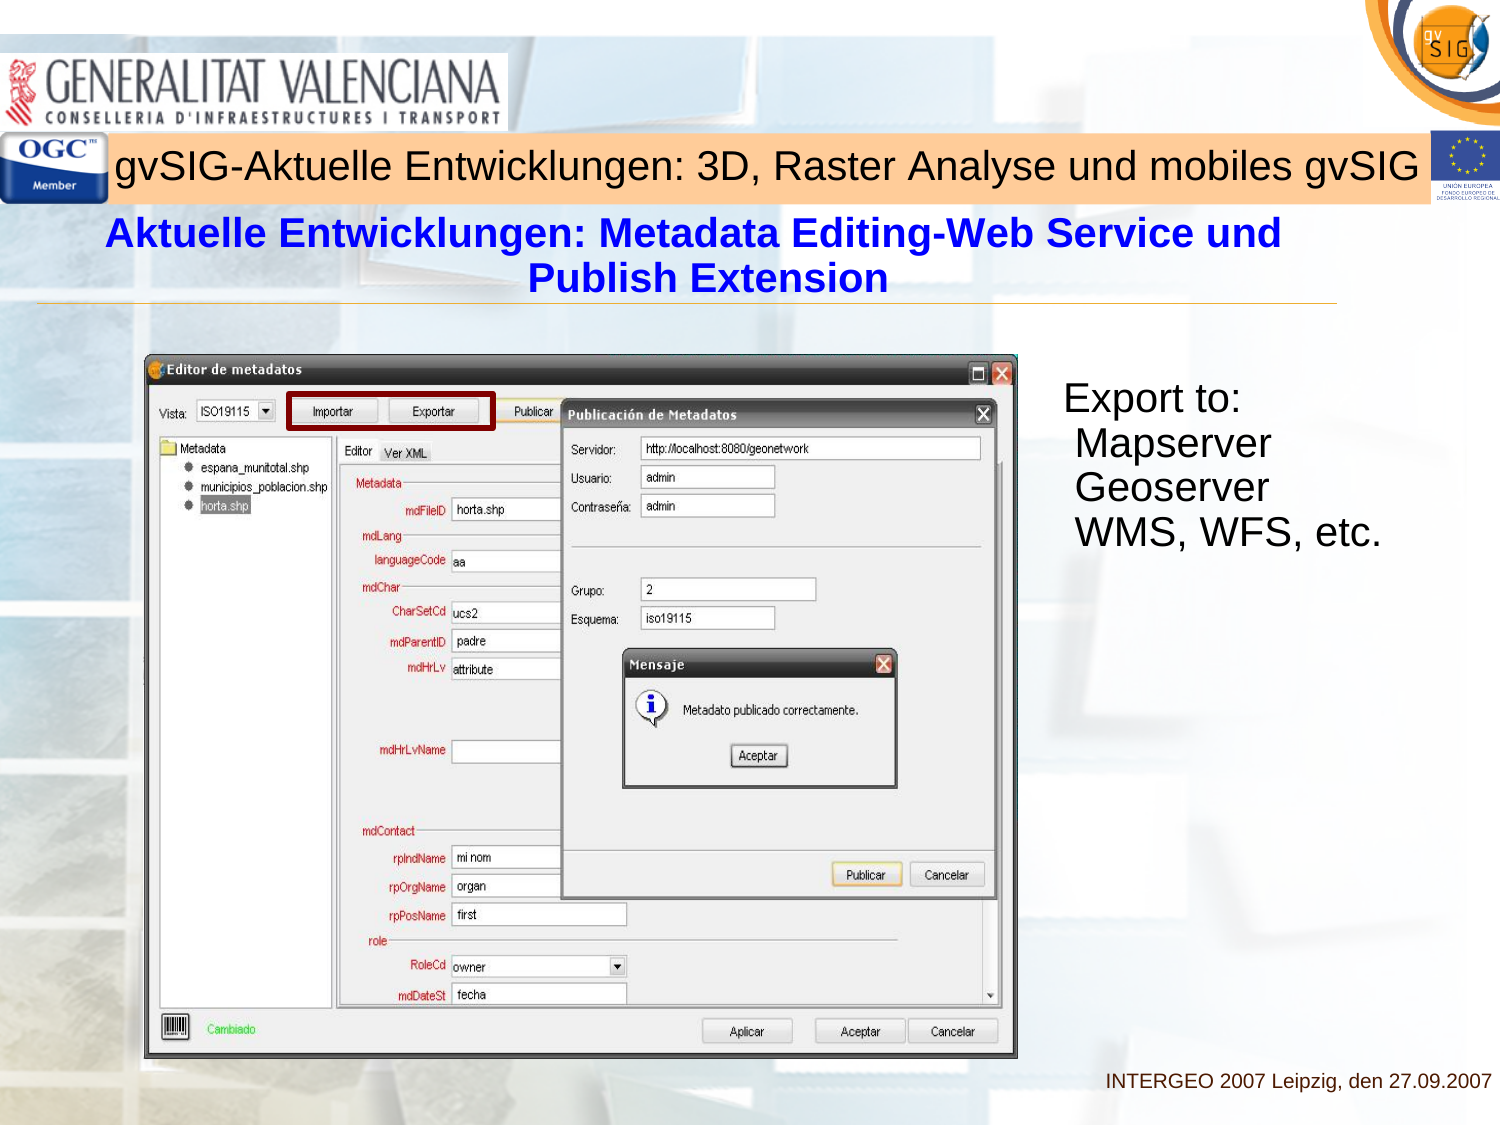

gvSIG-Aktuelle Entwicklungen: 3D, Raster Analyse und mobiles gvSIG
Aktuelle Entwicklungen: Metadata Editing-Web Service und Publish Extension
Export to:
 Mapserver
 Geoserver
 WMS, WFS, etc.
INTERGEO 2007 Leipzig, den 27.09.2007